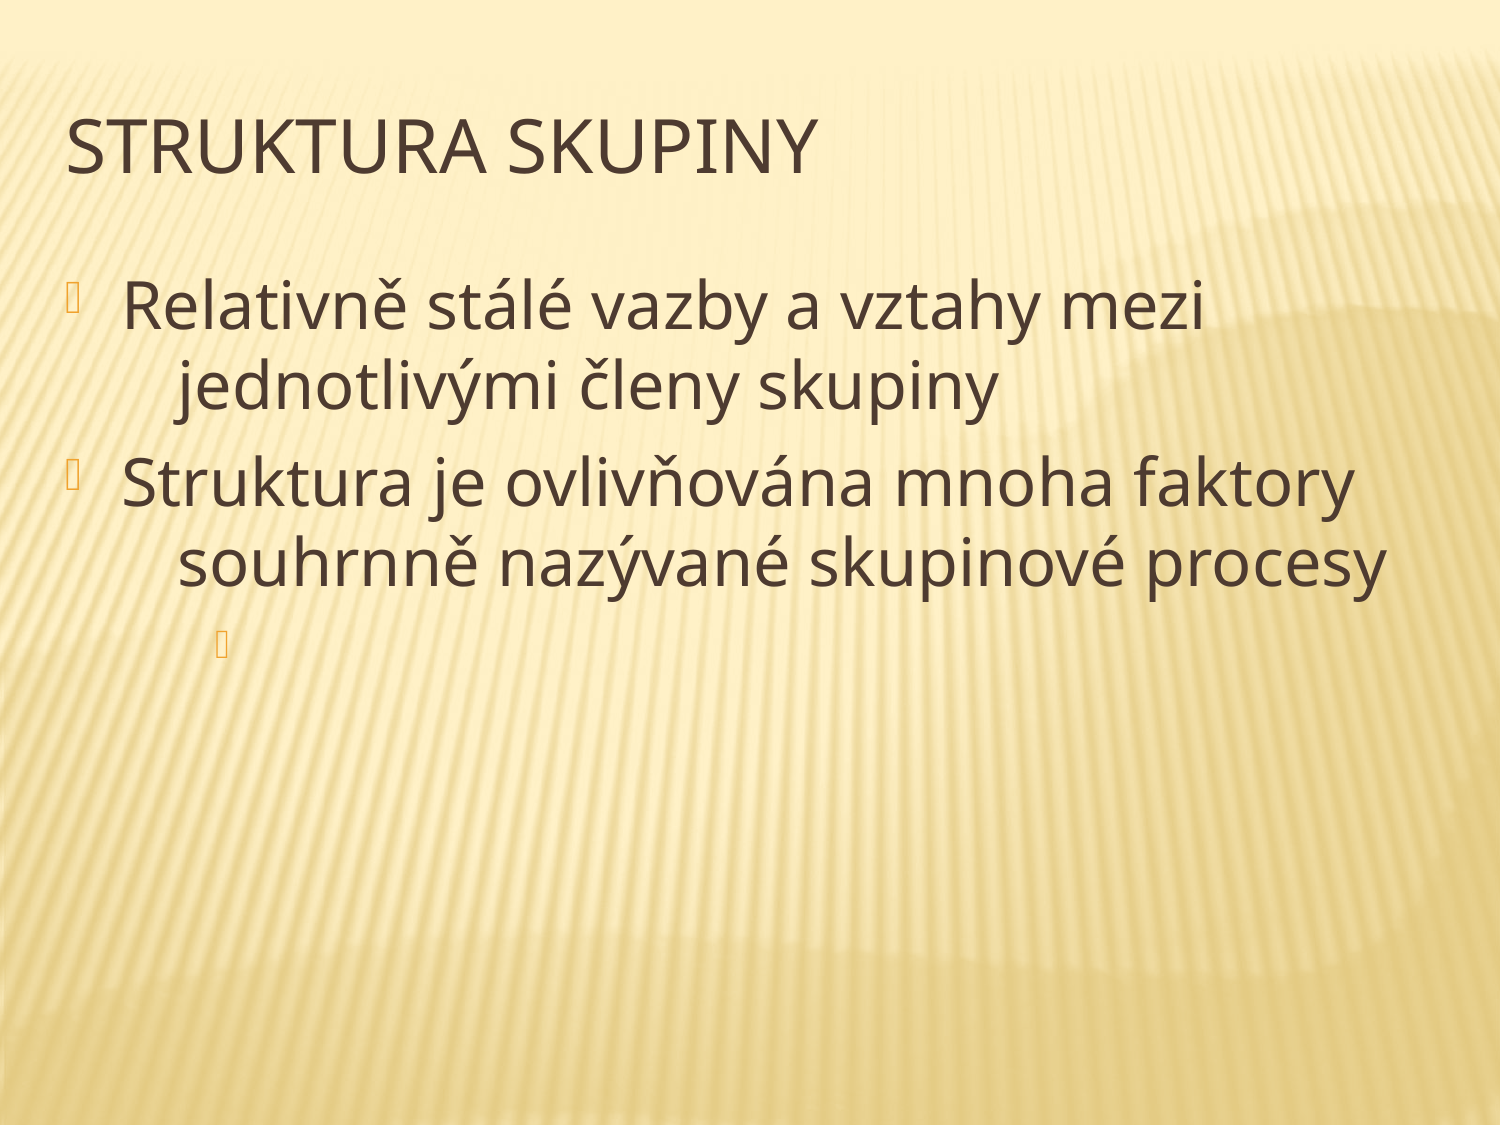

# Struktura skupiny
Relativně stálé vazby a vztahy mezi jednotlivými členy skupiny
Struktura je ovlivňována mnoha faktory souhrnně nazývané skupinové procesy